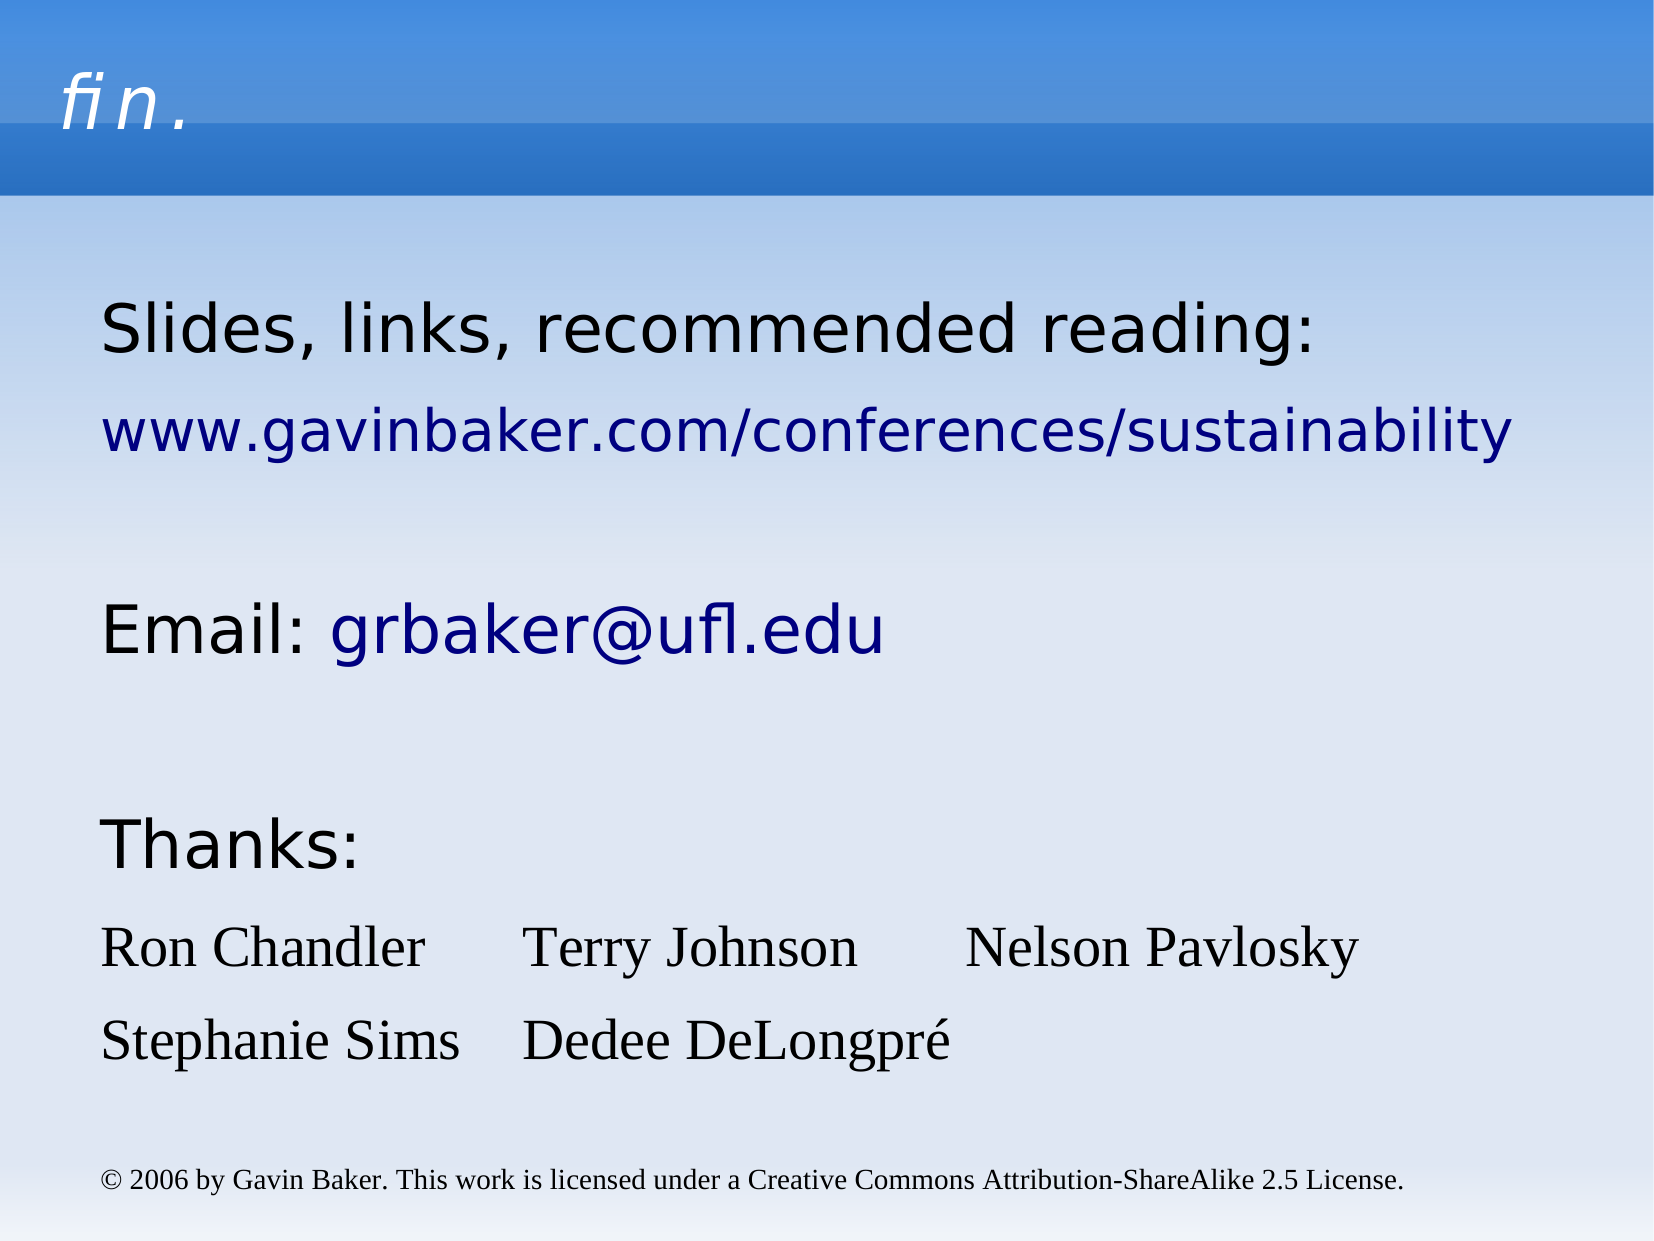

# fin.
Slides, links, recommended reading:
www.gavinbaker.com/conferences/sustainability
Email: grbaker@ufl.edu
Thanks:
Ron Chandler		Terry Johnson		Nelson Pavlosky
Stephanie Sims	Dedee DeLongpré
© 2006 by Gavin Baker. This work is licensed under a Creative Commons Attribution-ShareAlike 2.5 License.